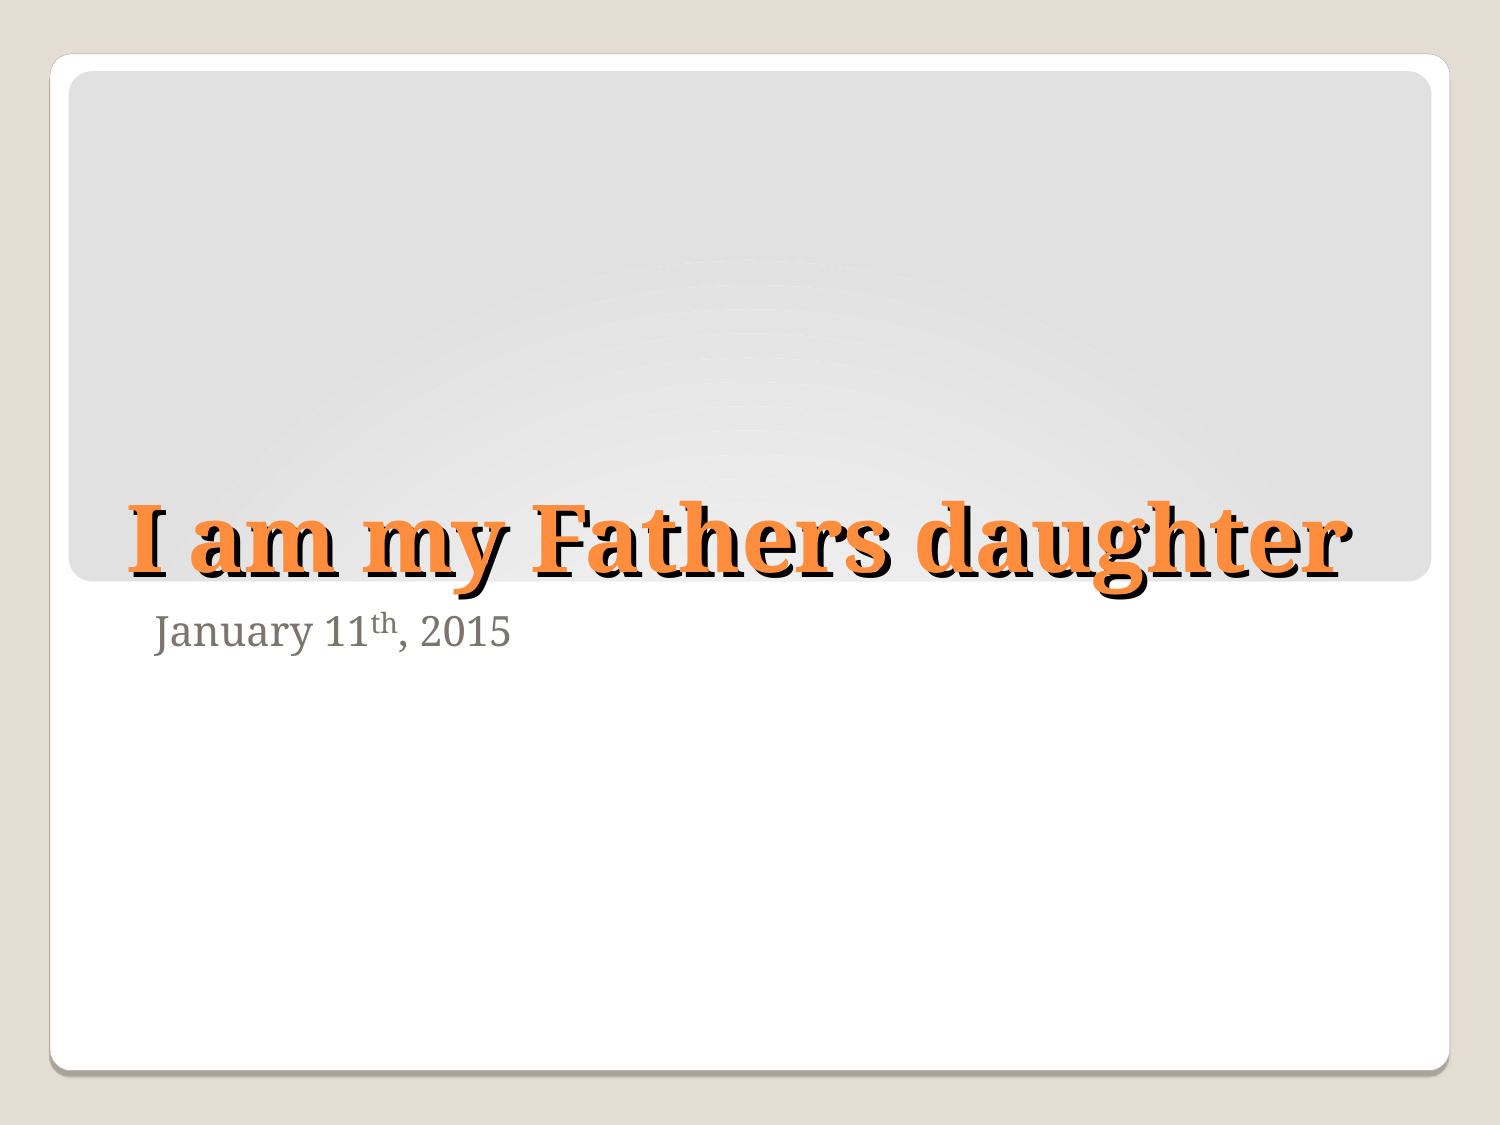

# I am my Fathers daughter
January 11th, 2015